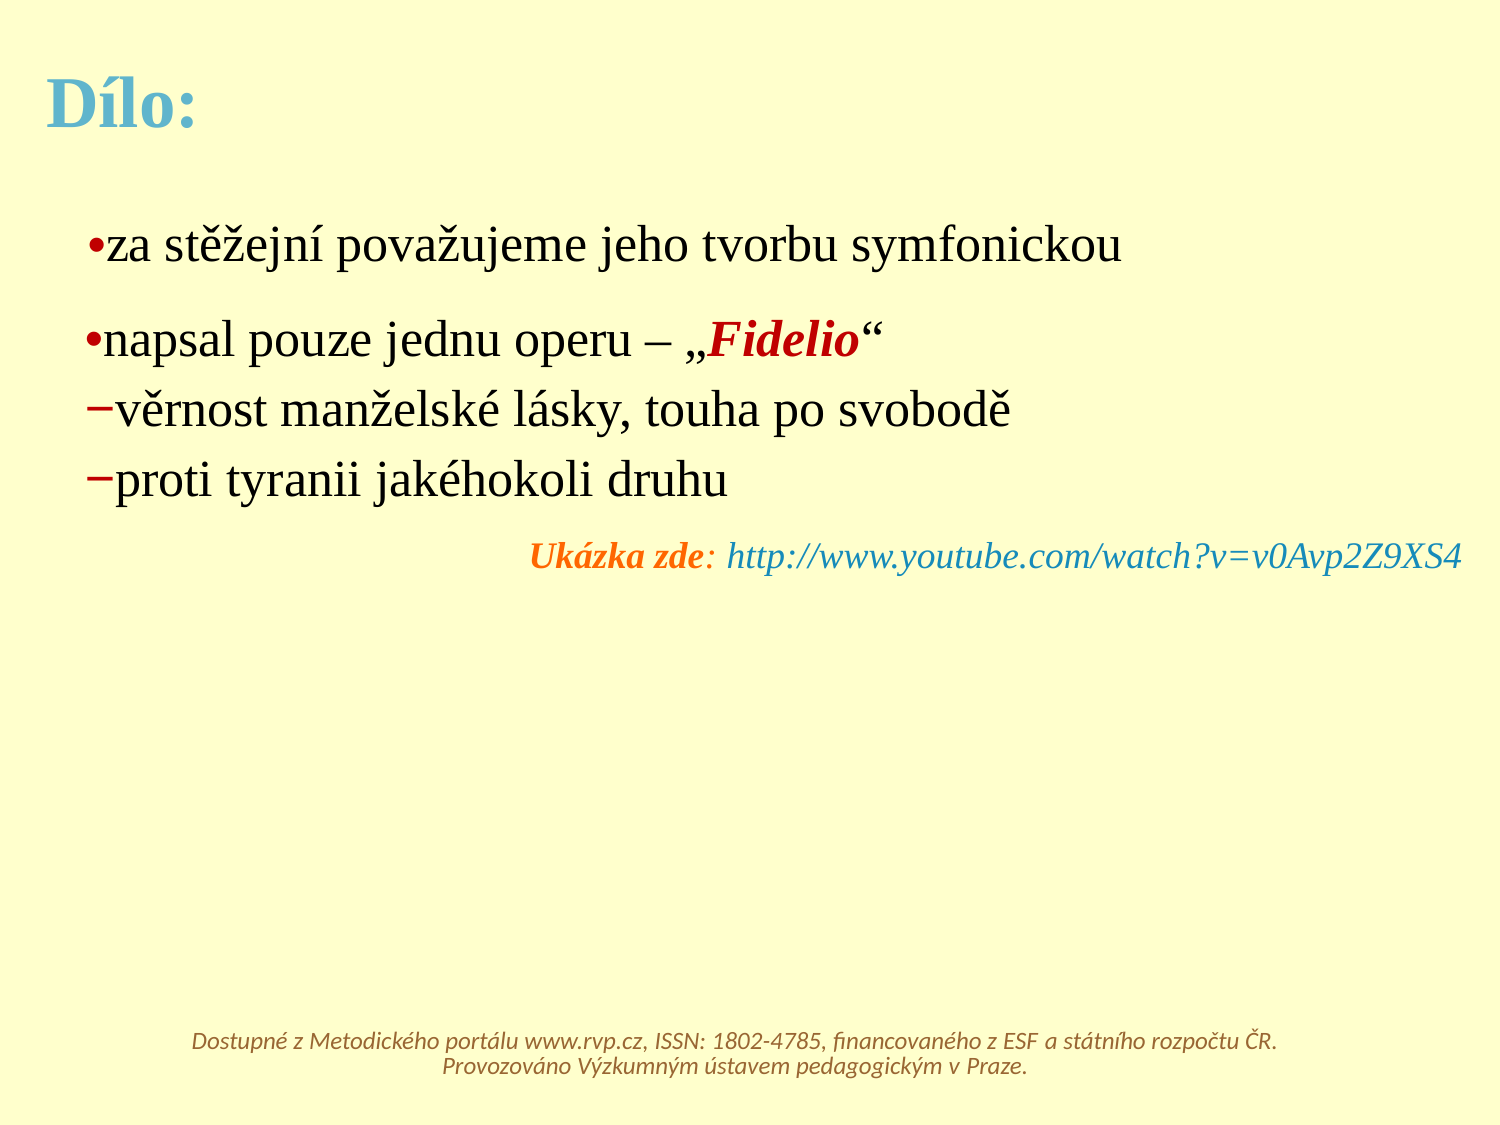

Dílo:
za stěžejní považujeme jeho tvorbu symfonickou
napsal pouze jednu operu – „Fidelio“
věrnost manželské lásky, touha po svobodě
proti tyranii jakéhokoli druhu
Ukázka zde: http://www.youtube.com/watch?v=v0Avp2Z9XS4
Dostupné z Metodického portálu www.rvp.cz, ISSN: 1802-4785, financovaného z ESF a státního rozpočtu ČR. Provozováno Výzkumným ústavem pedagogickým v Praze.